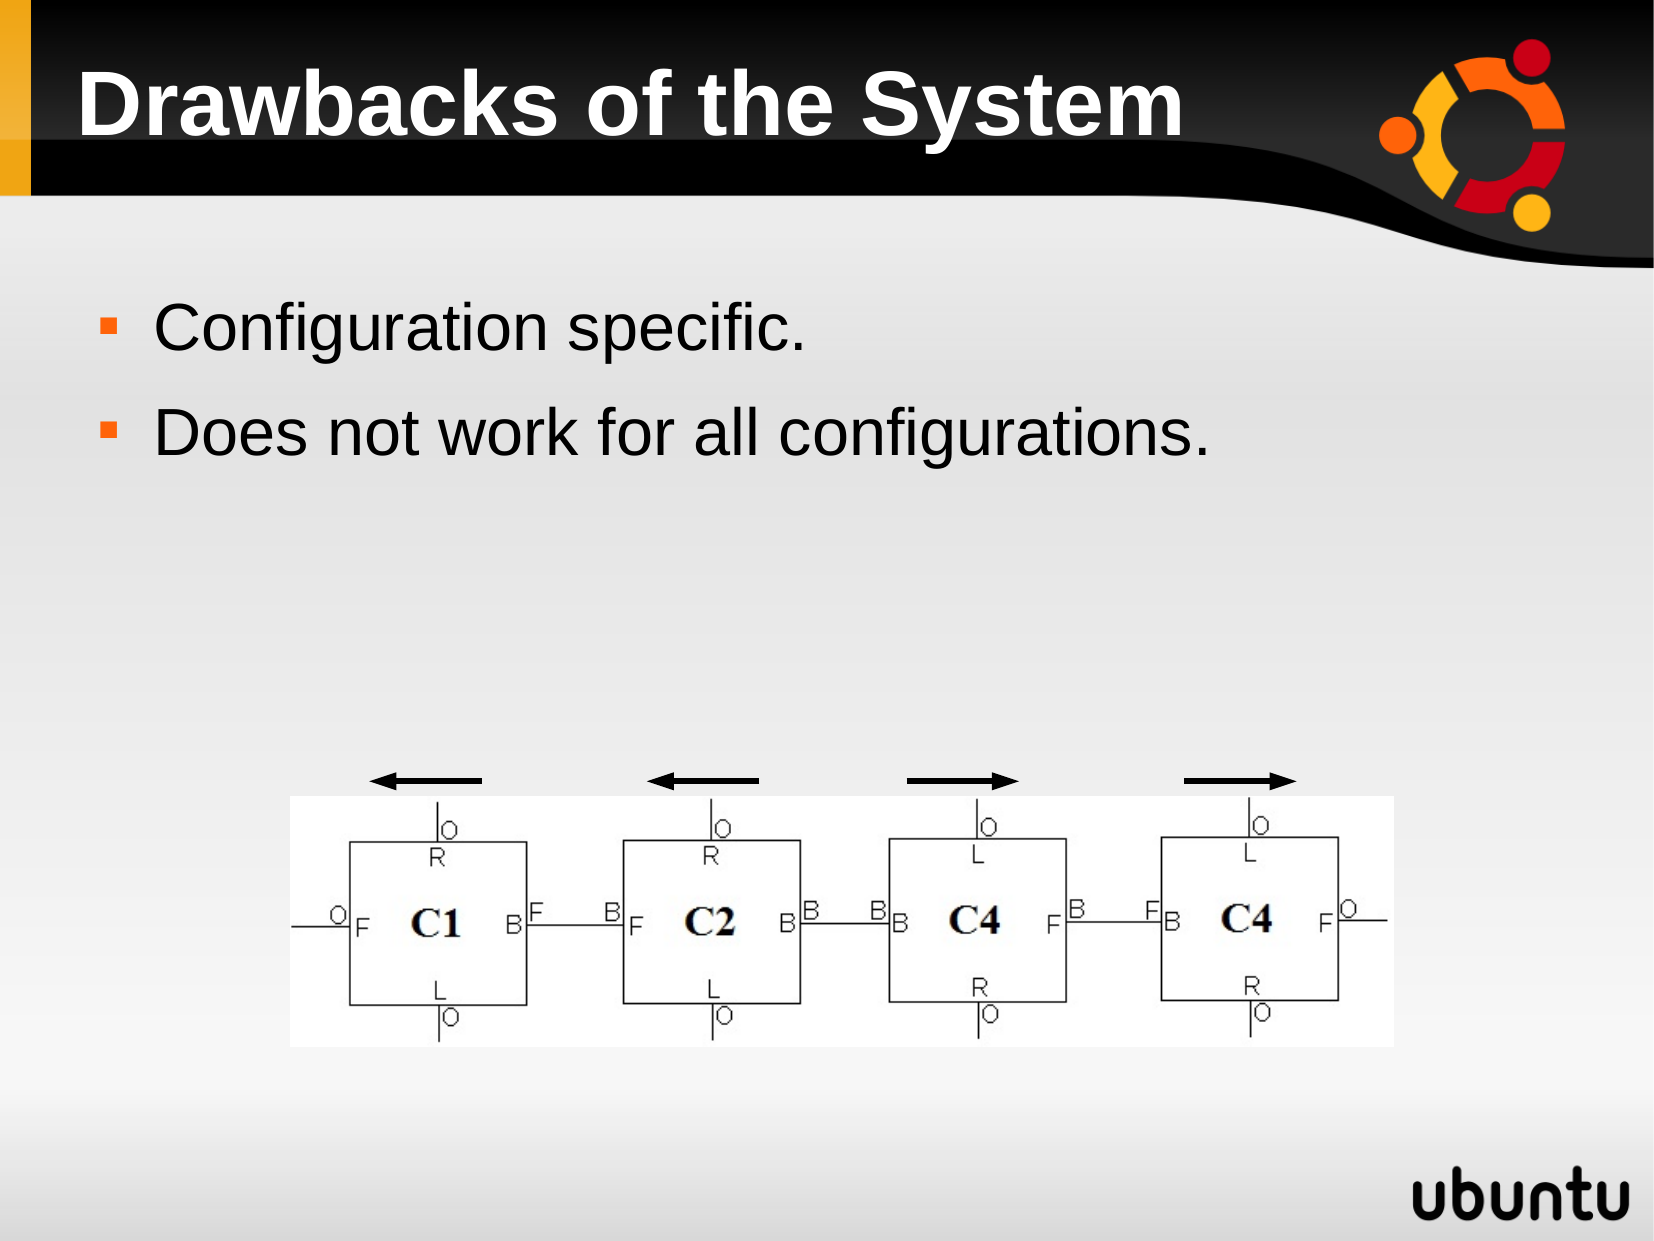

# Drawbacks of the System
Configuration specific.
Does not work for all configurations.